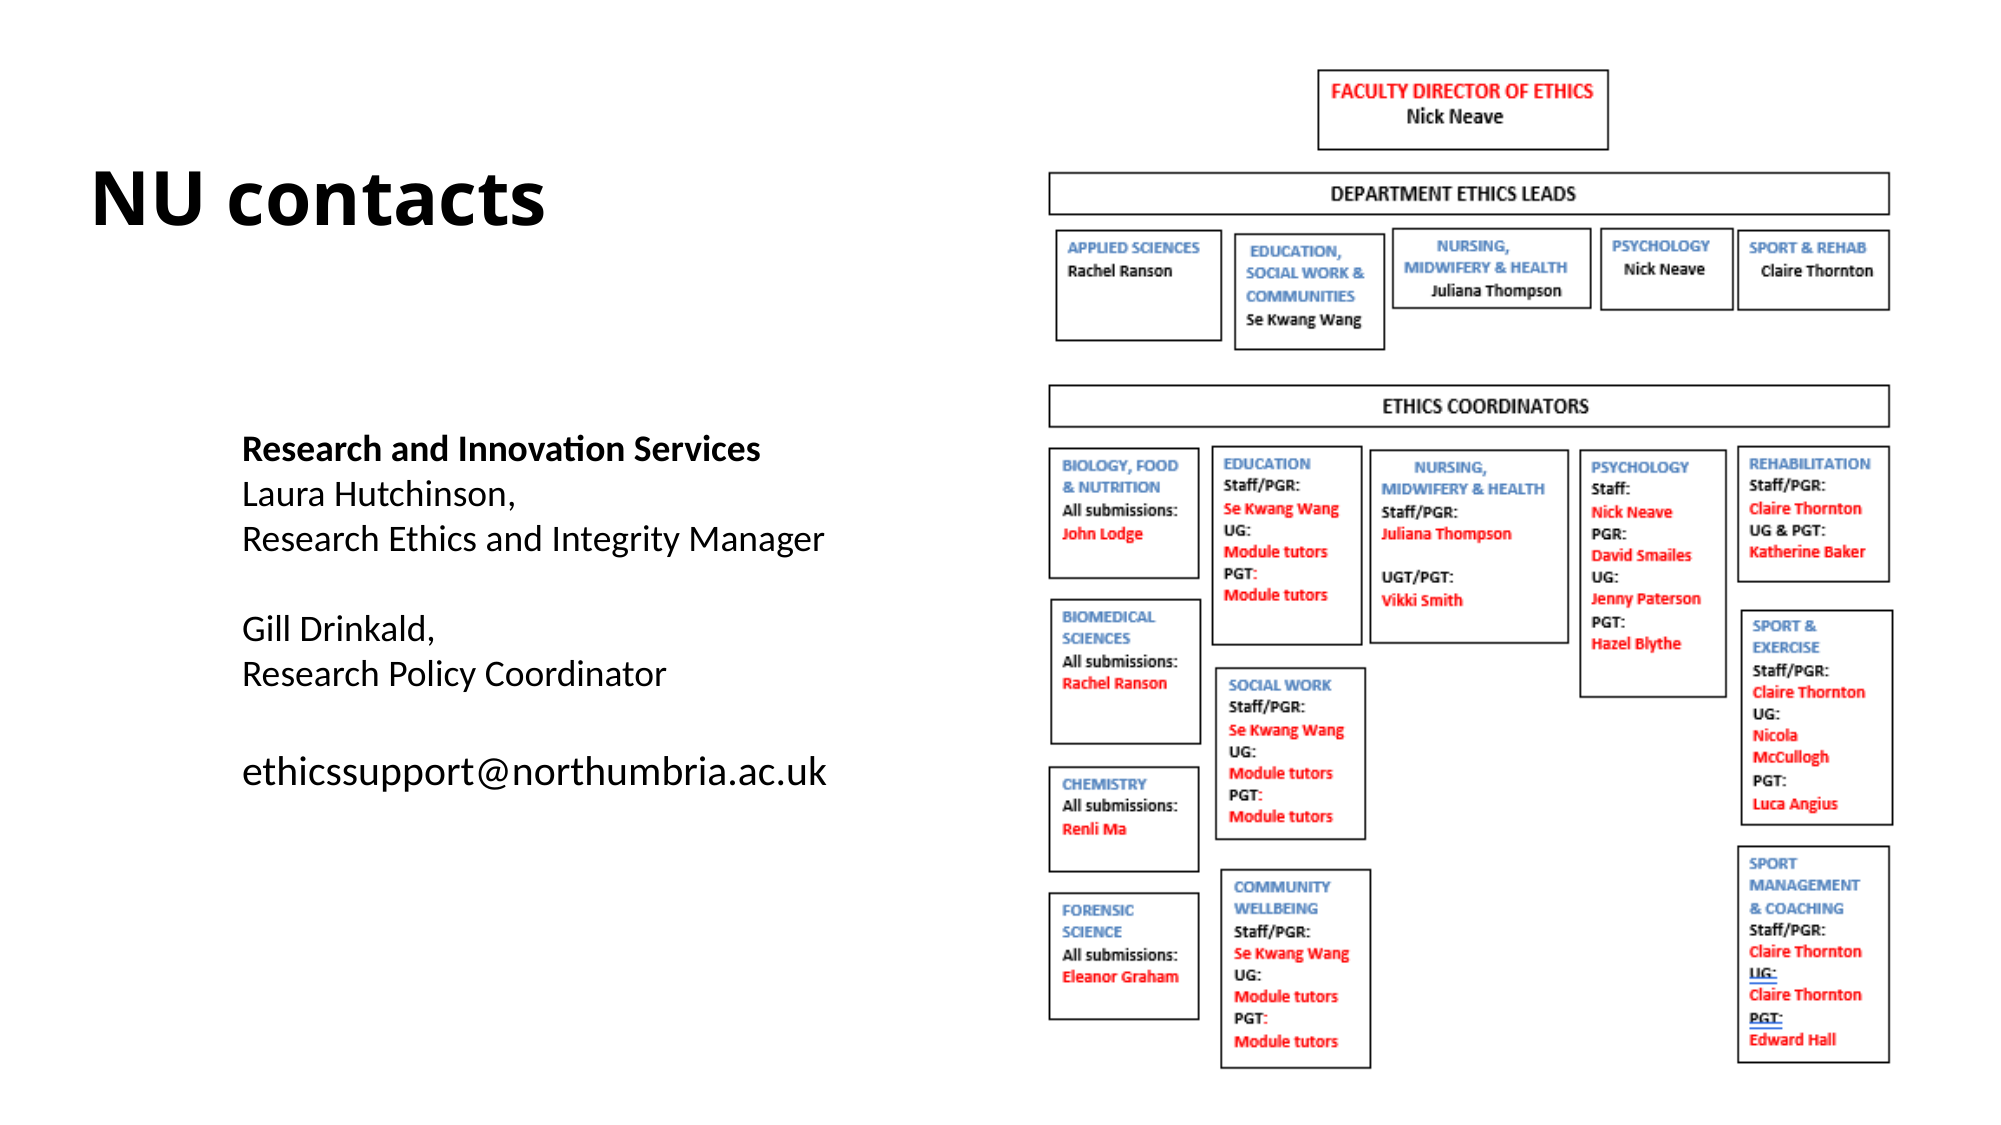

# NU contacts
Research and Innovation Services
Laura Hutchinson,
Research Ethics and Integrity Manager
Gill Drinkald,
Research Policy Coordinator
ethicssupport@northumbria.ac.uk